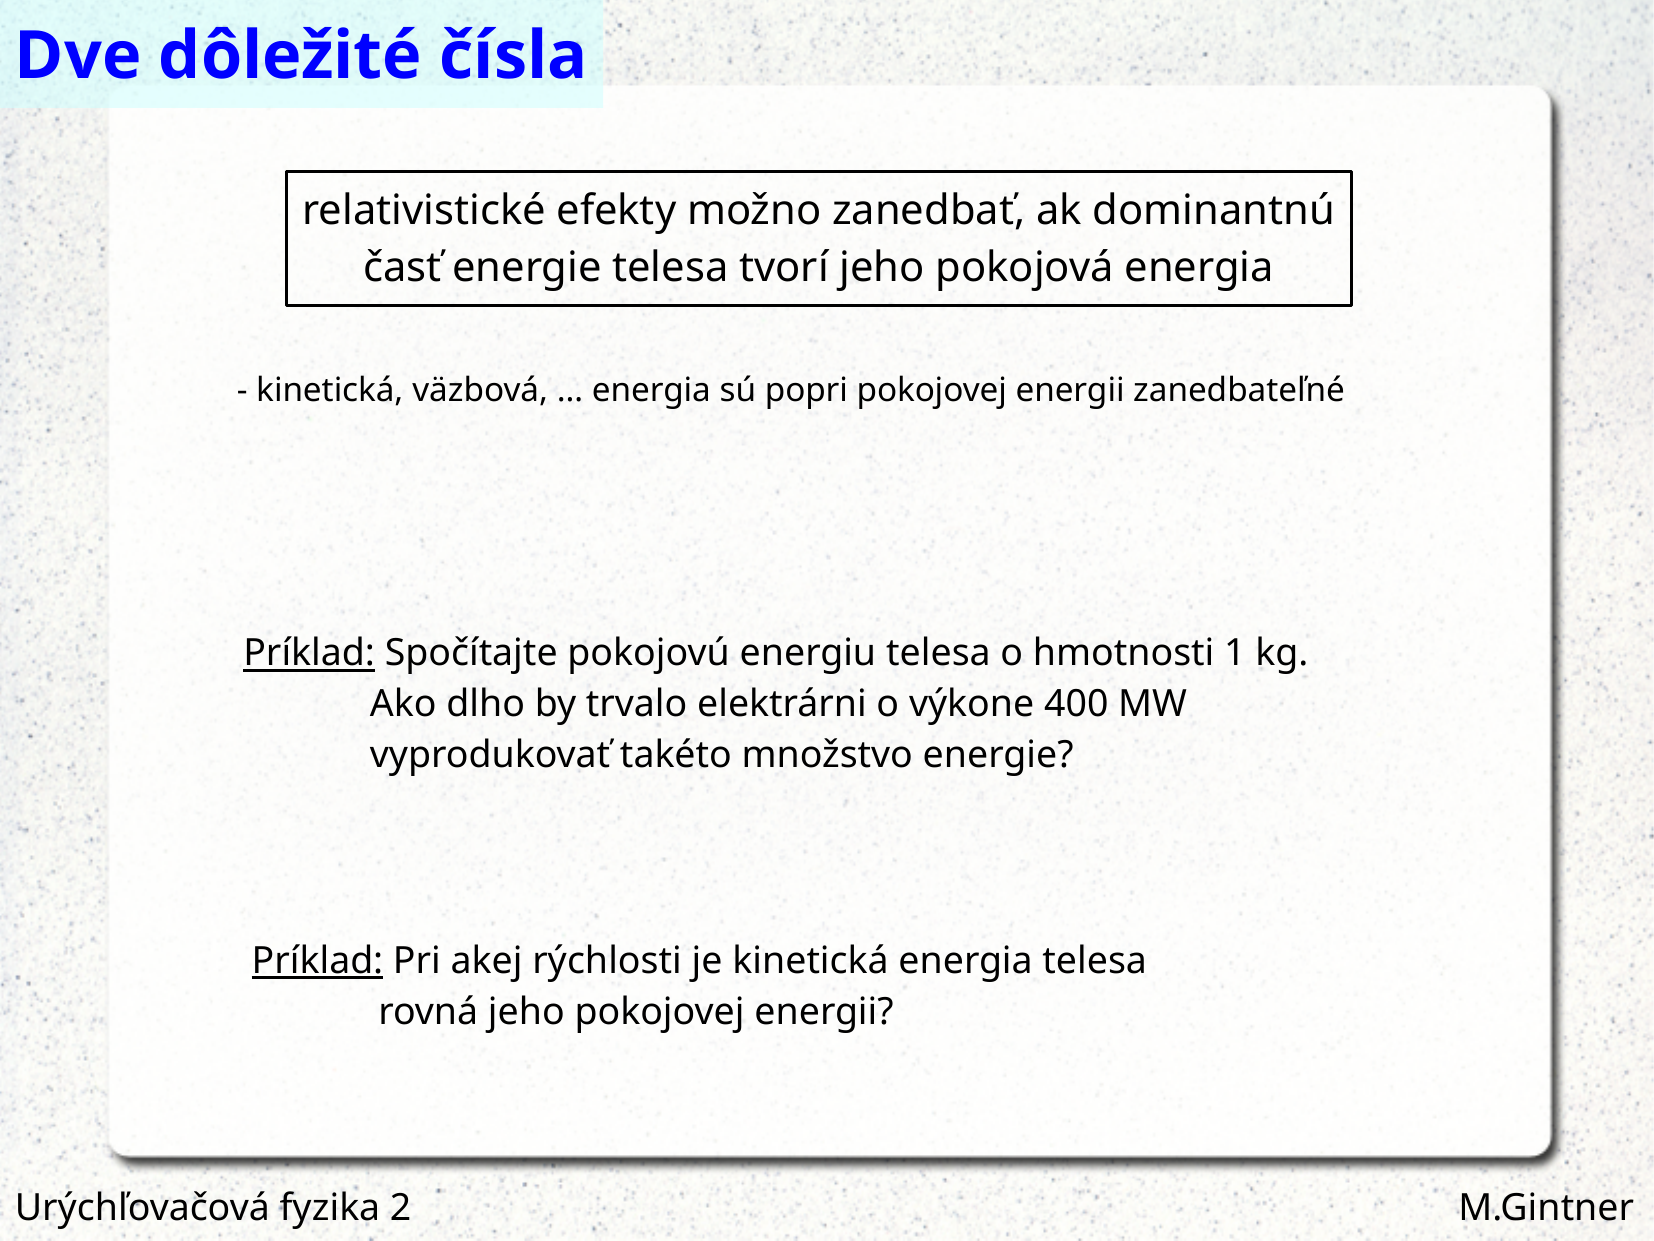

Dve dôležité čísla
relativistické efekty možno zanedbať, ak dominantnú
časť energie telesa tvorí jeho pokojová energia
- kinetická, väzbová, … energia sú popri pokojovej energii zanedbateľné
Príklad: Spočítajte pokojovú energiu telesa o hmotnosti 1 kg.
 Ako dlho by trvalo elektrárni o výkone 400 MW
 vyprodukovať takéto množstvo energie?
Príklad: Pri akej rýchlosti je kinetická energia telesa
 rovná jeho pokojovej energii?
Urýchľovačová fyzika 2
M.Gintner